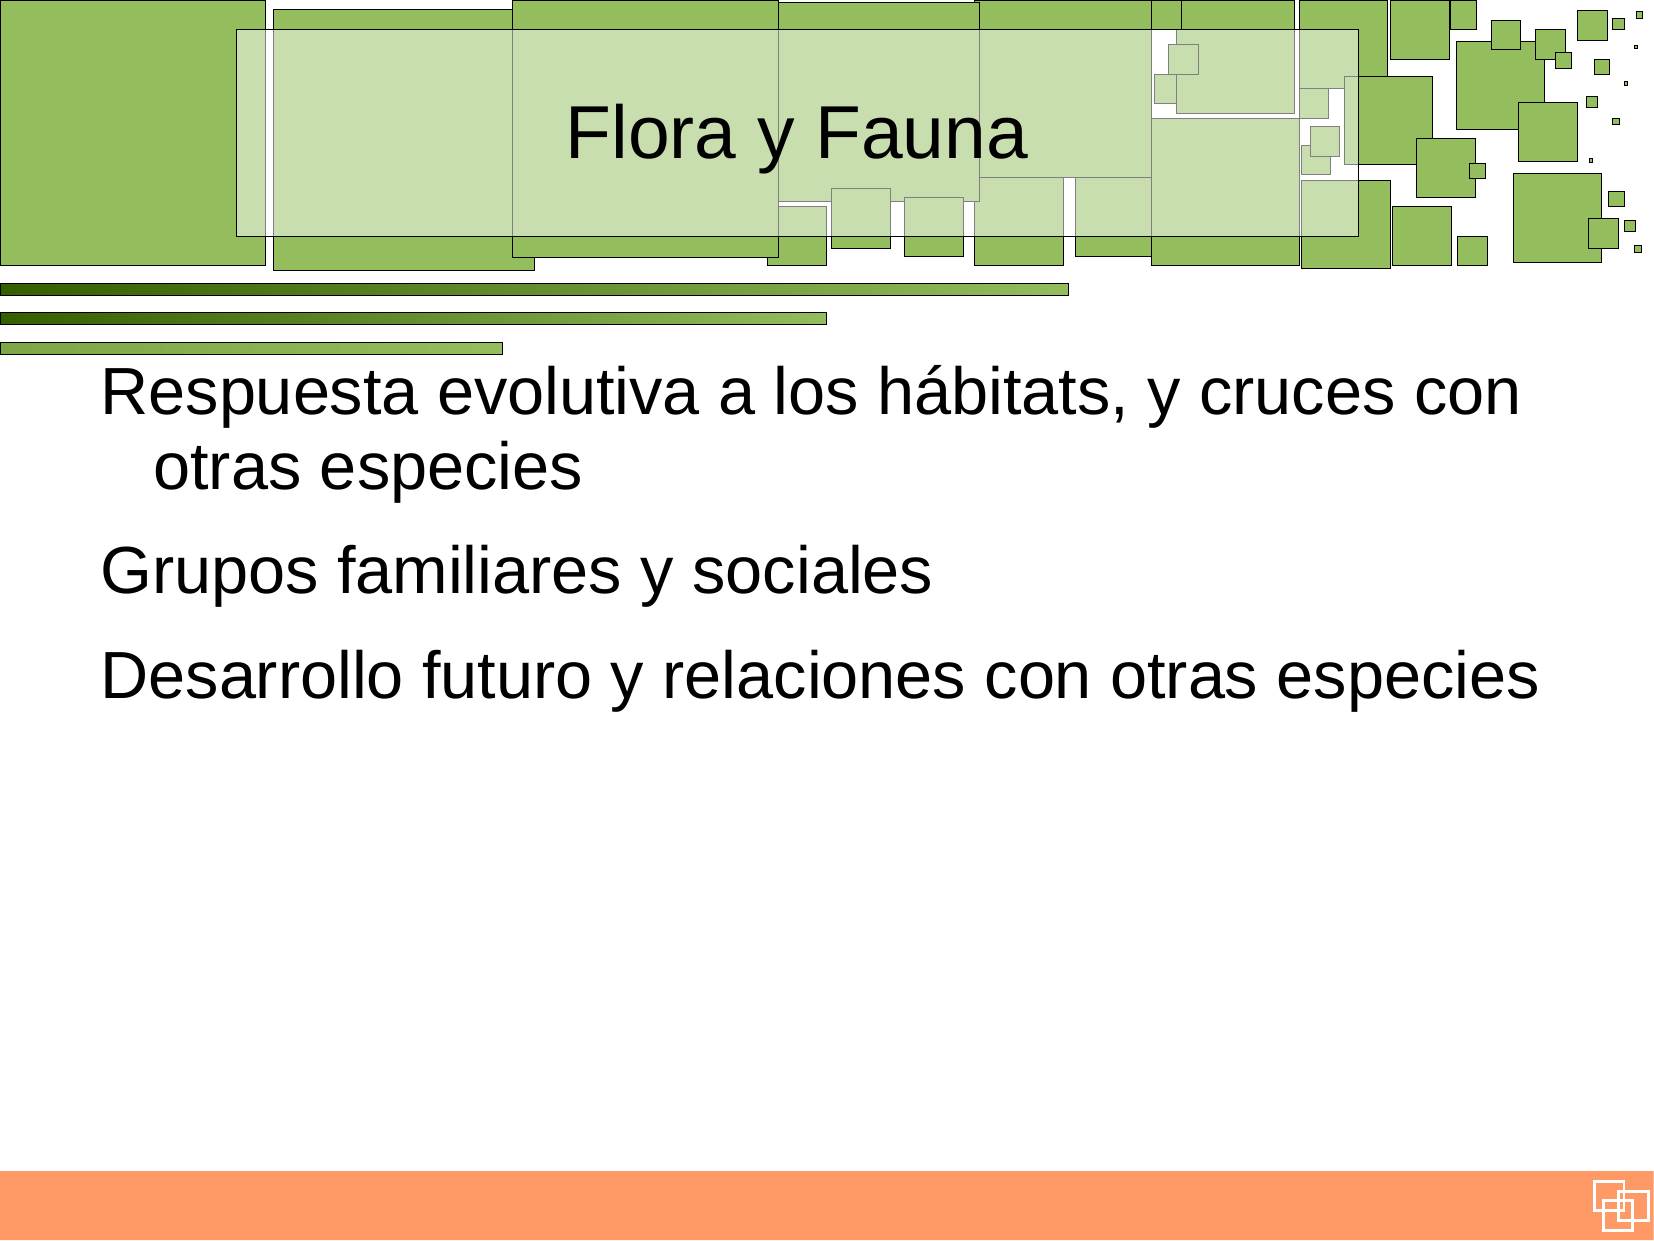

# Flora y Fauna
Respuesta evolutiva a los hábitats, y cruces con otras especies
Grupos familiares y sociales
Desarrollo futuro y relaciones con otras especies